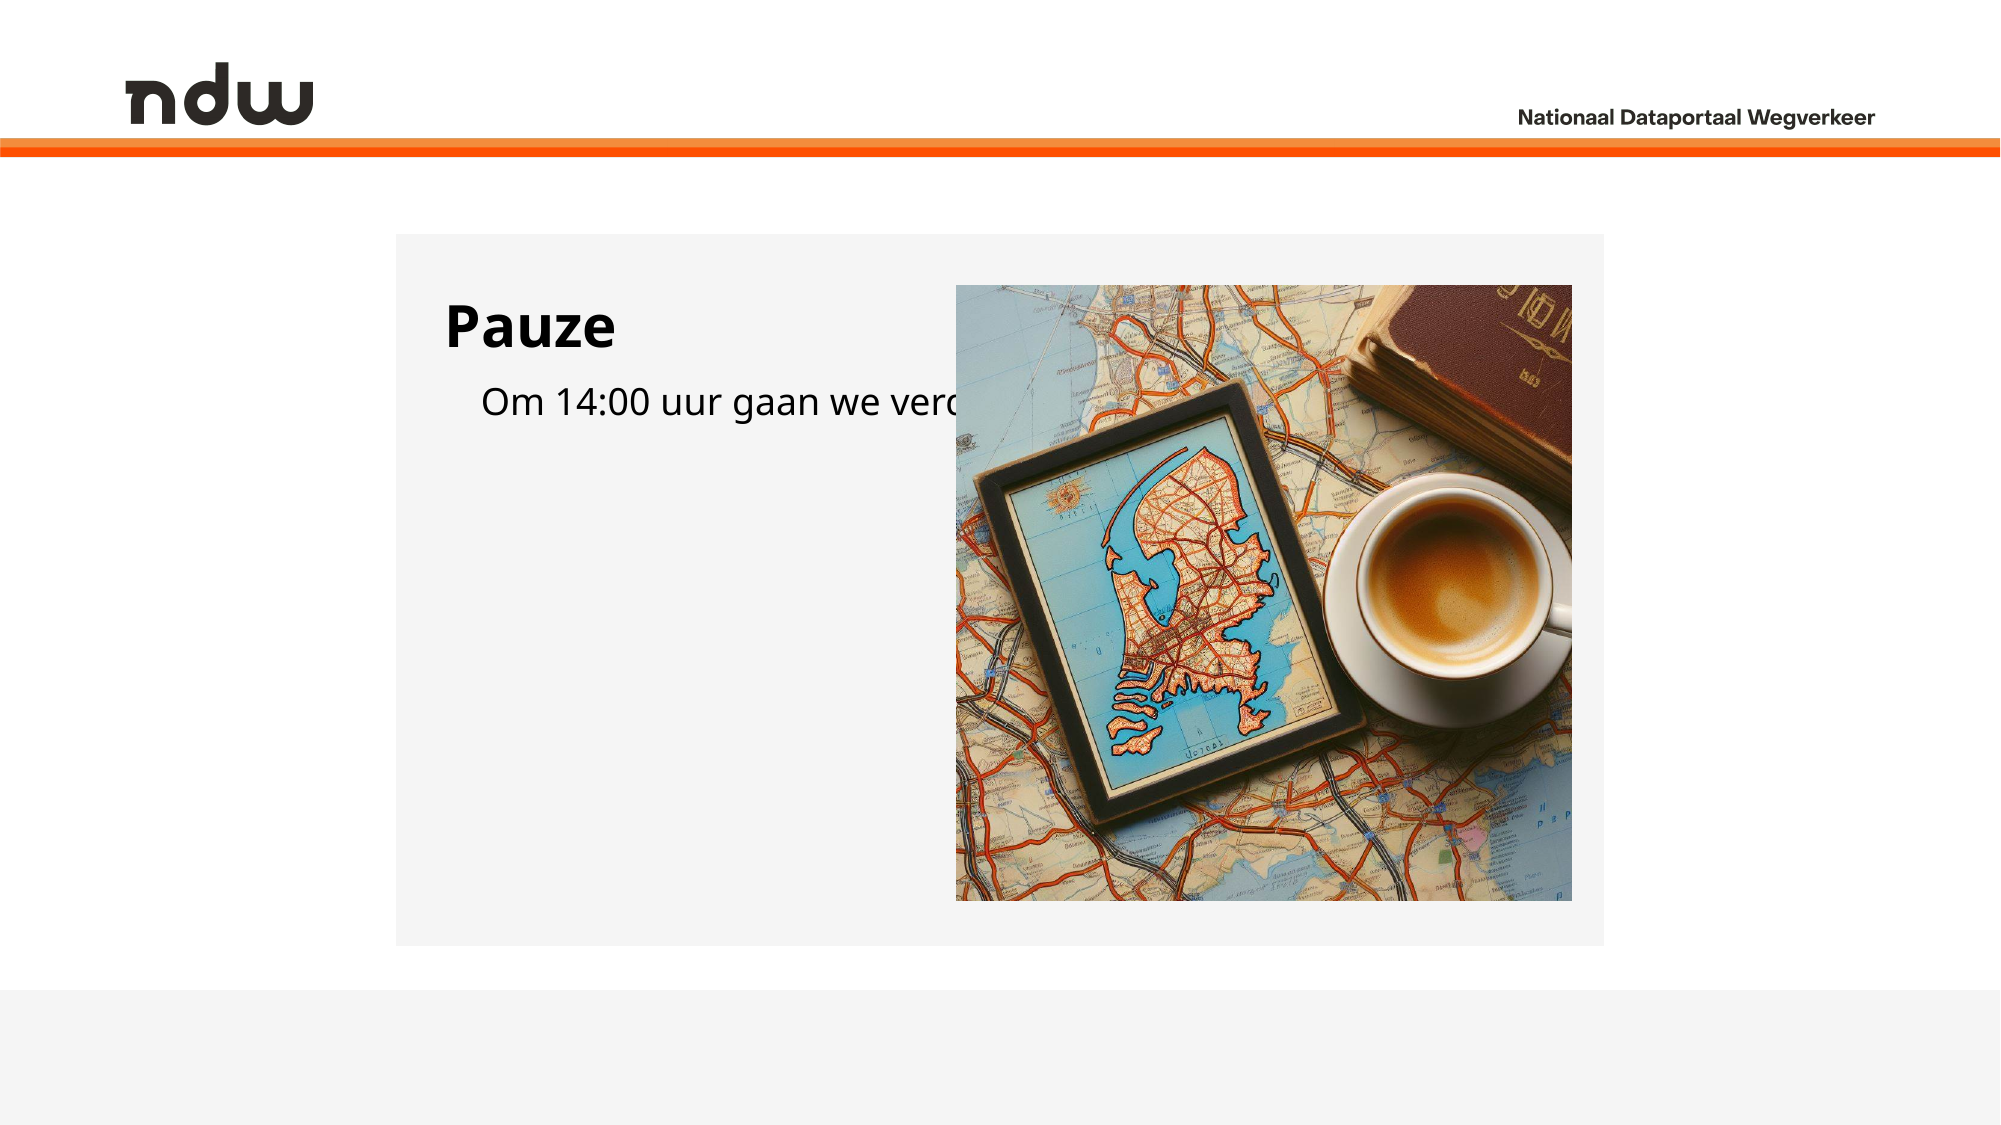

Pauze
# Om 14:00 uur gaan we verder